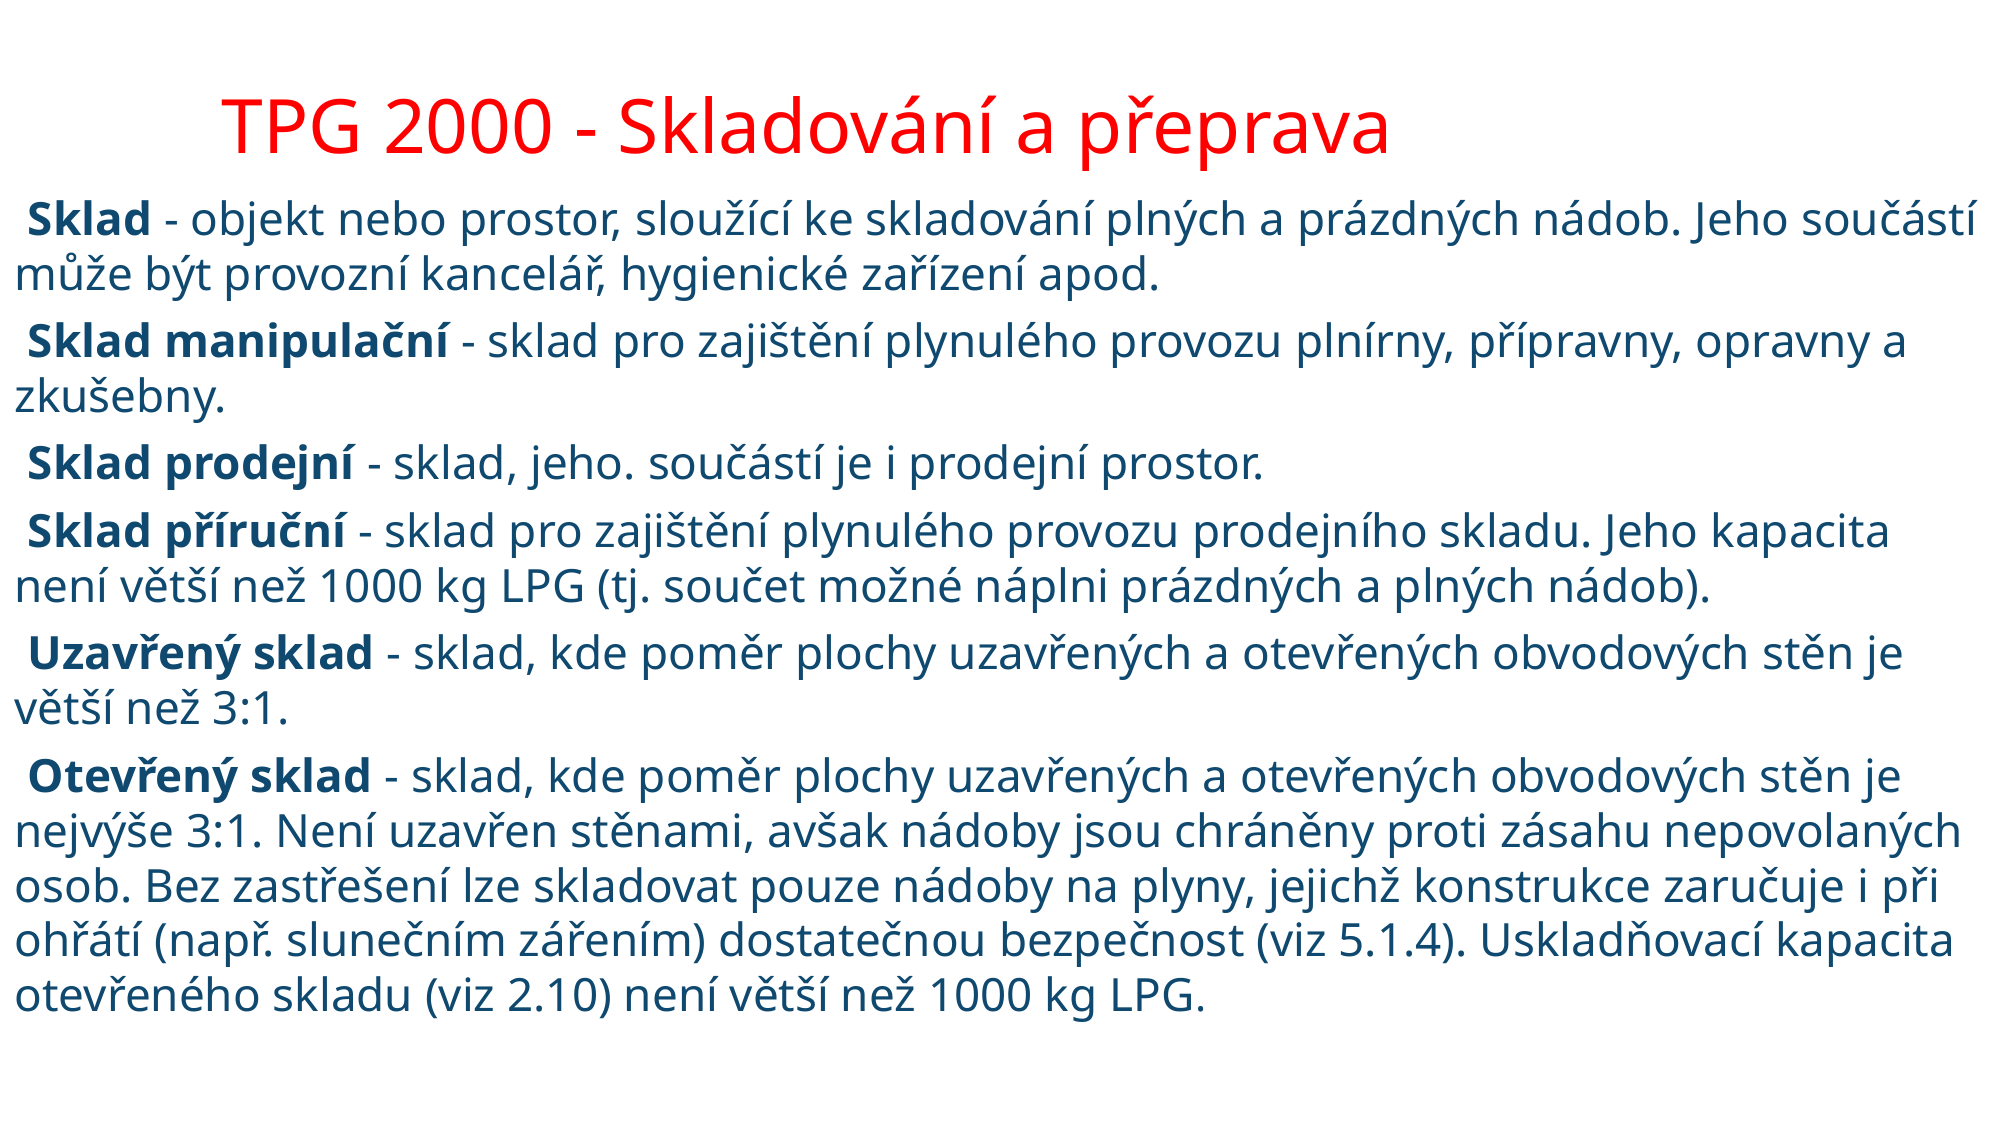

# TPG 2000 - Skladování a přeprava
Sklad - objekt nebo prostor, sloužící ke skladování plných a prázdných nádob. Jeho součástí může být provozní kancelář, hygienické zařízení apod.
Sklad manipulační - sklad pro zajištění plynulého provozu plnírny, přípravny, opravny a zkušebny.
Sklad prodejní - sklad, jeho. součástí je i prodejní prostor.
Sklad příruční - sklad pro zajištění plynulého provozu prodejního skladu. Jeho kapacita není větší než 1000 kg LPG (tj. součet možné náplni prázdných a plných nádob).
Uzavřený sklad - sklad, kde poměr plochy uzavřených a otevřených obvodových stěn je větší než 3:1.
Otevřený sklad - sklad, kde poměr plochy uzavřených a otevřených obvodových stěn je nejvýše 3:1. Není uzavřen stěnami, avšak nádoby jsou chráněny proti zásahu nepovolaných osob. Bez zastřešení lze skladovat pouze nádoby na plyny, jejichž konstrukce zaručuje i při ohřátí (např. slunečním zářením) dostatečnou bezpečnost (viz 5.1.4). Uskladňovací kapacita otevřeného skladu (viz 2.10) není větší než 1000 kg LPG.